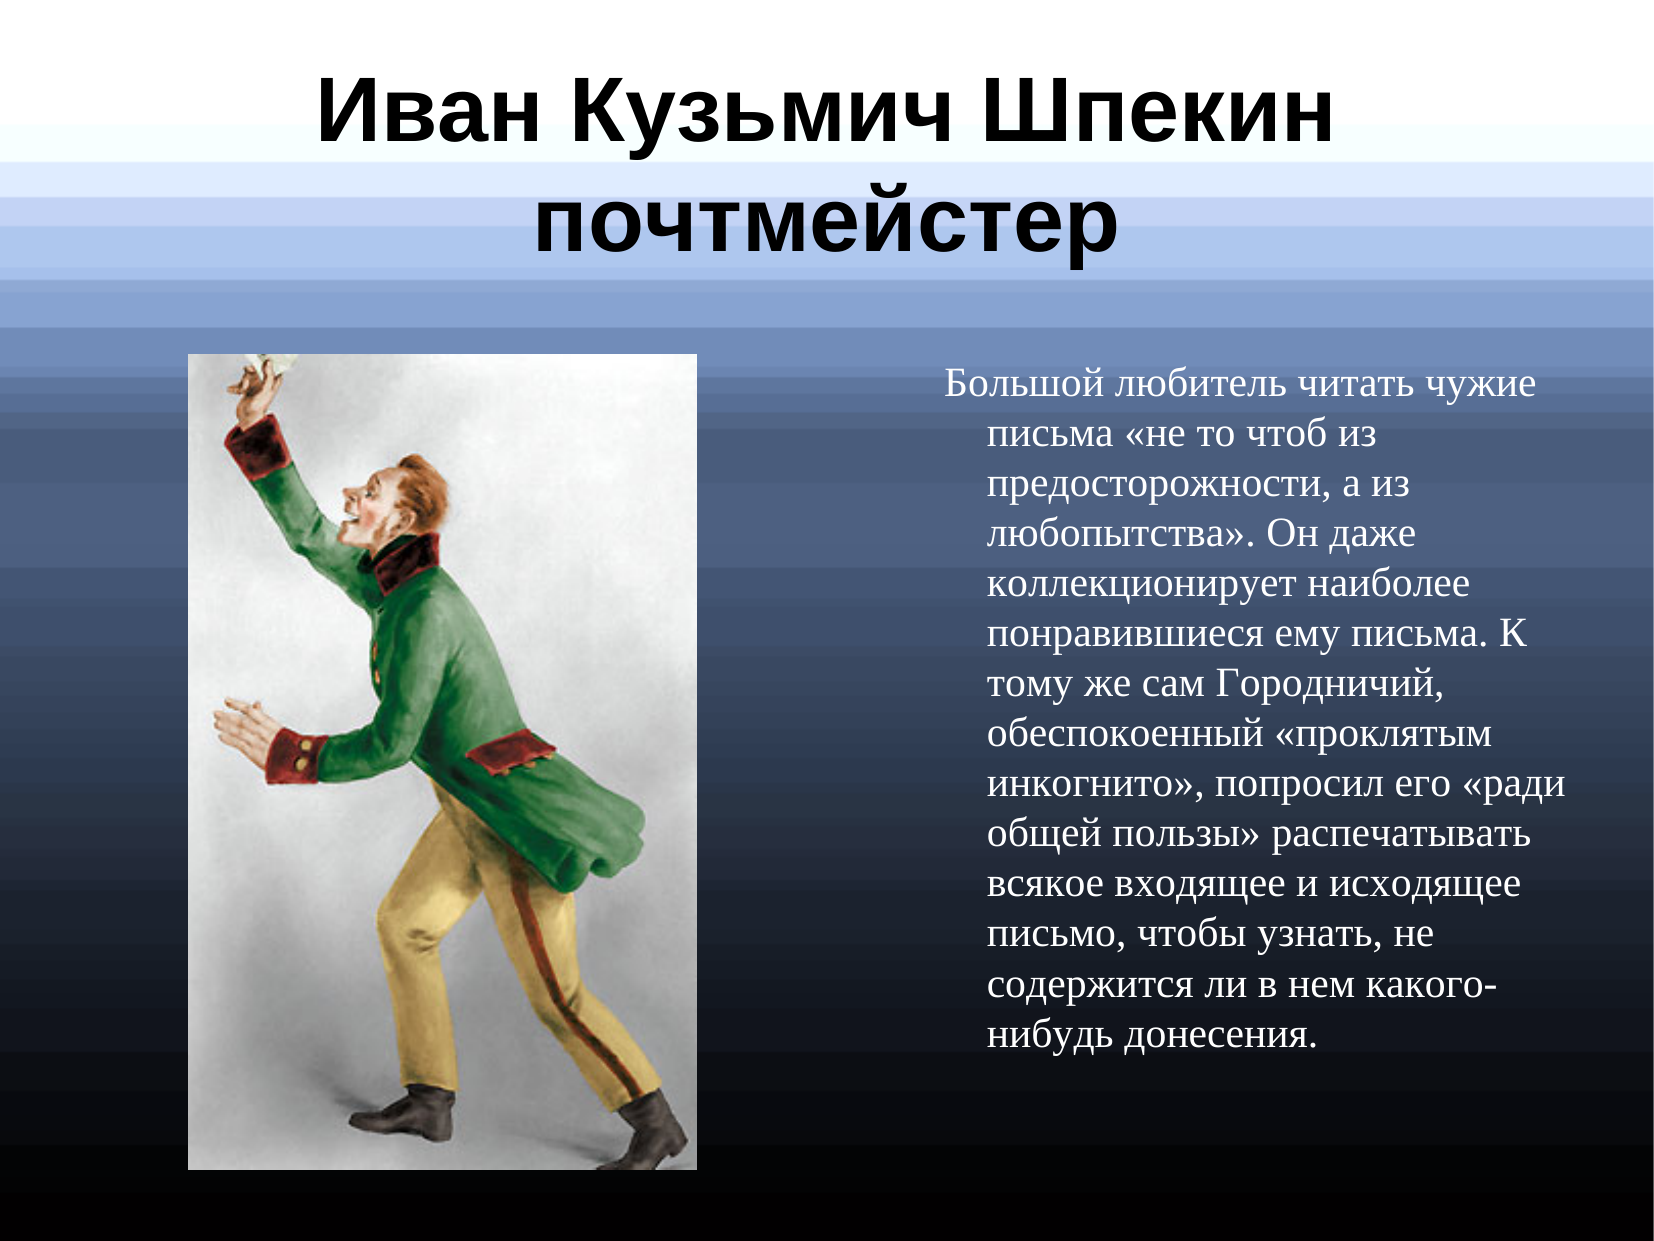

# Иван Кузьмич Шпекин почтмейстер
 Большой любитель читать чужие письма «не то чтоб из предосторожности, а из любопытства». Он даже коллекционирует наиболее понравившиеся ему письма. К тому же сам Городничий, обеспокоенный «проклятым инкогнито», попросил его «ради общей пользы» распечатывать всякое входящее и исходящее письмо, чтобы узнать, не содержится ли в нем какого-нибудь донесения.